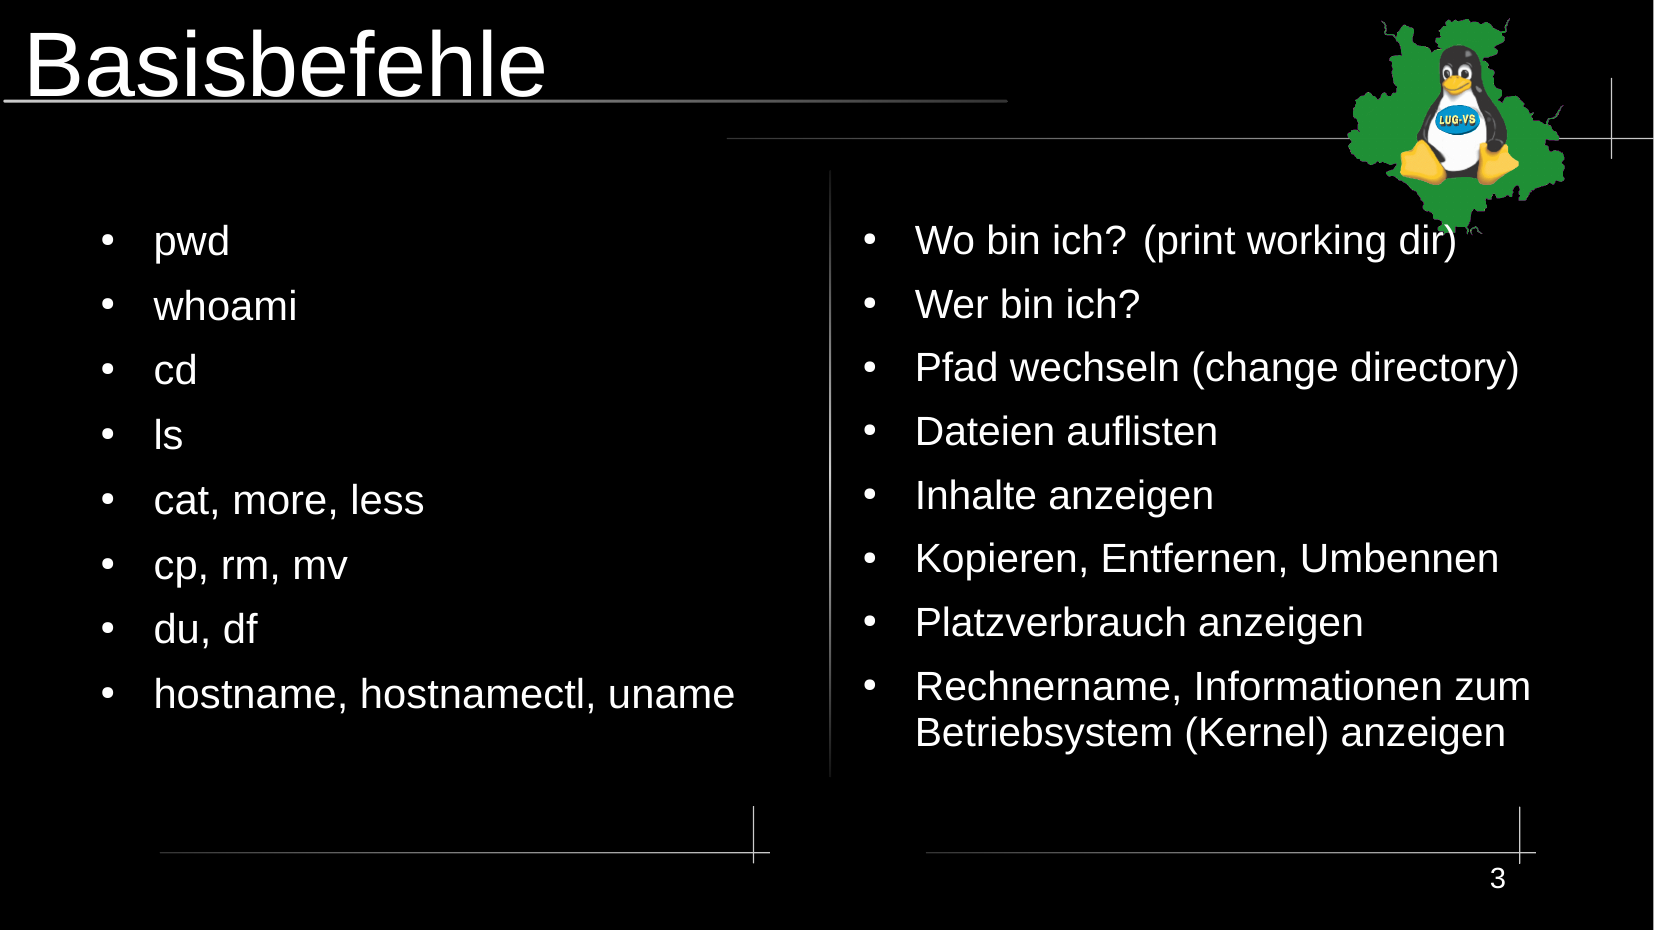

# Basisbefehle
pwd
whoami
cd
ls
cat, more, less
cp, rm, mv
du, df
hostname, hostnamectl, uname
Wo bin ich?	 (print working dir)
Wer bin ich?
Pfad wechseln (change directory)
Dateien auflisten
Inhalte anzeigen
Kopieren, Entfernen, Umbennen
Platzverbrauch anzeigen
Rechnername, Informationen zum Betriebsystem (Kernel) anzeigen
3